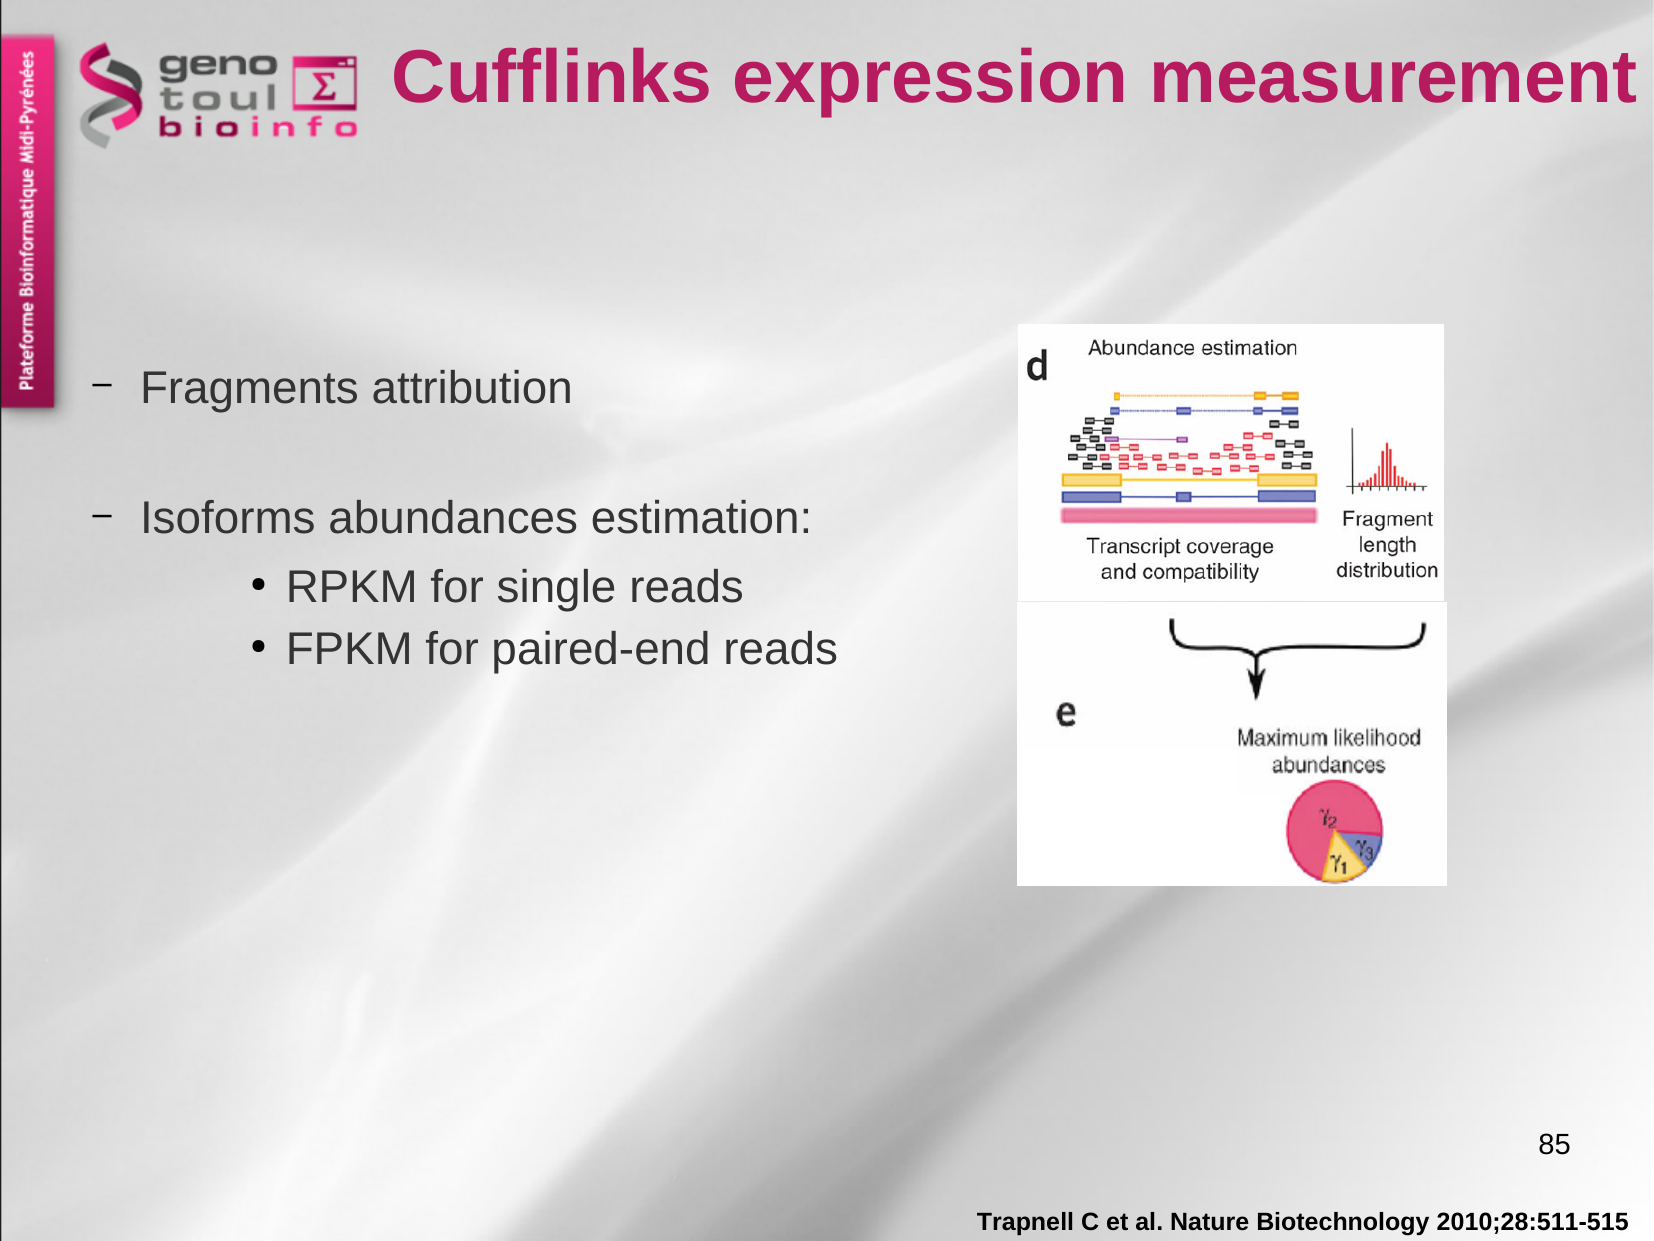

Cufflinks expression measurement
# Fragments attribution
Isoforms abundances estimation:
RPKM for single reads
FPKM for paired-end reads
Trapnell C et al. Nature Biotechnology 2010;28:511-515